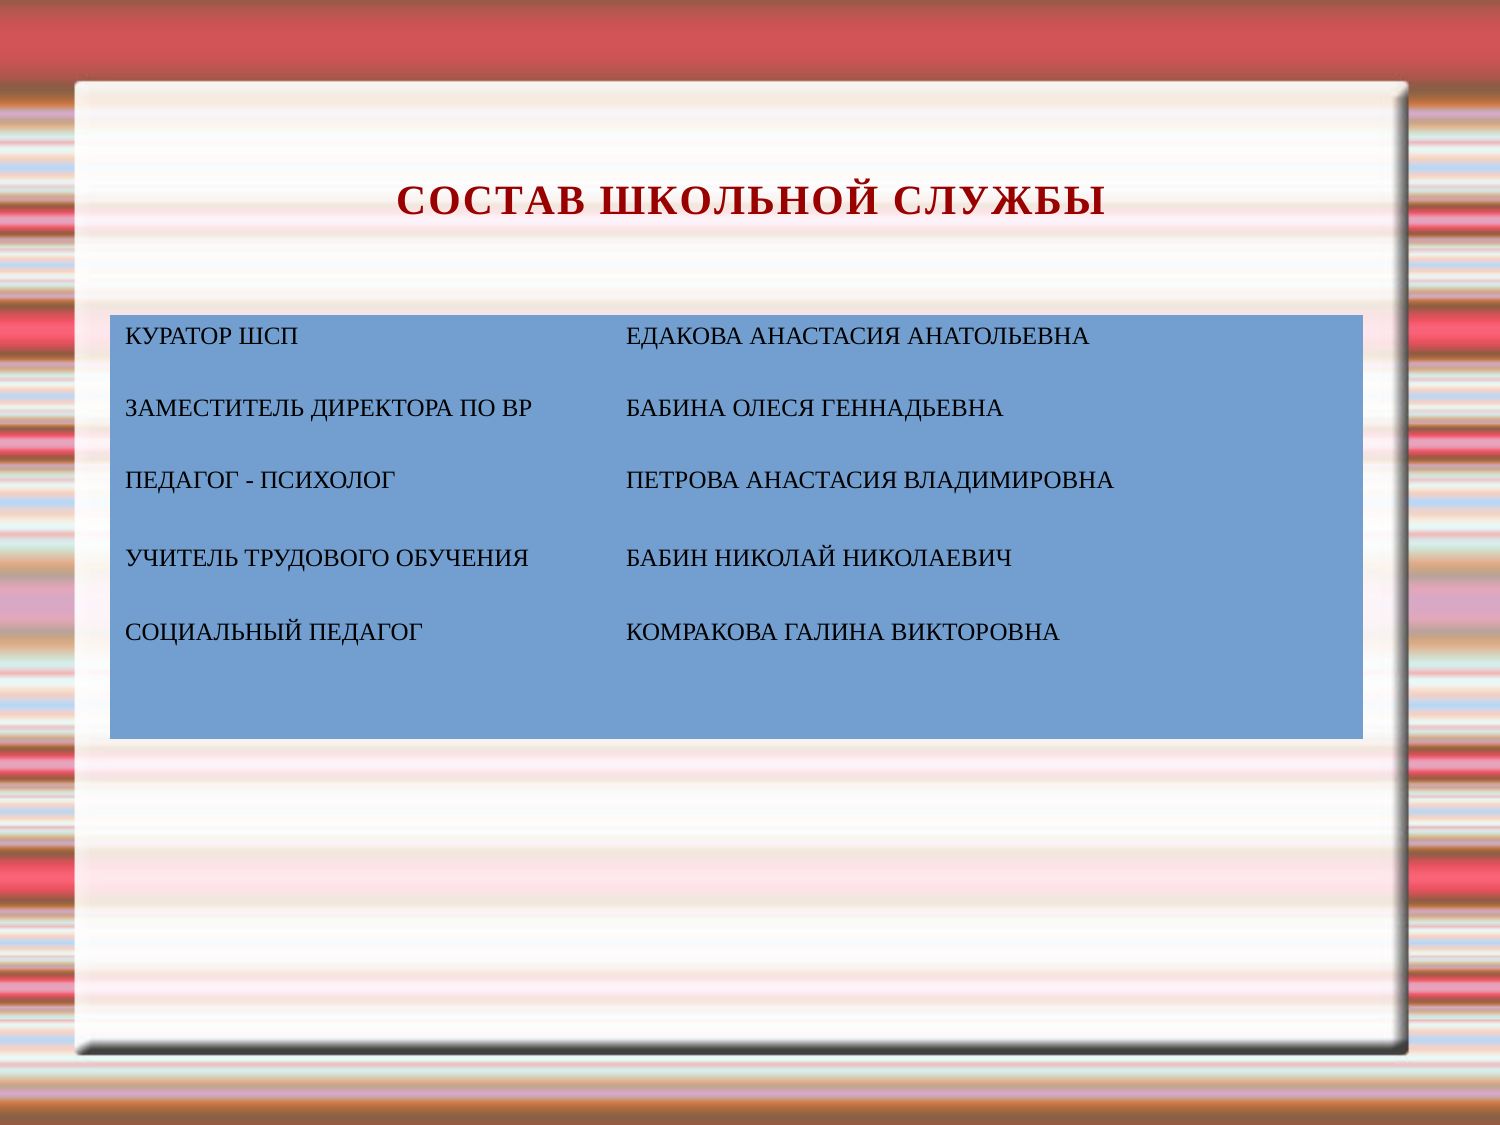

# СОСТАВ ШКОЛЬНОЙ СЛУЖБЫ
| КУРАТОР ШСП | ЕДАКОВА АНАСТАСИЯ АНАТОЛЬЕВНА |
| --- | --- |
| ЗАМЕСТИТЕЛЬ ДИРЕКТОРА ПО ВР | БАБИНА ОЛЕСЯ ГЕННАДЬЕВНА |
| ПЕДАГОГ - ПСИХОЛОГ | ПЕТРОВА АНАСТАСИЯ ВЛАДИМИРОВНА |
| УЧИТЕЛЬ ТРУДОВОГО ОБУЧЕНИЯ | БАБИН НИКОЛАЙ НИКОЛАЕВИЧ |
| СОЦИАЛЬНЫЙ ПЕДАГОГ | КОМРАКОВА ГАЛИНА ВИКТОРОВНА |